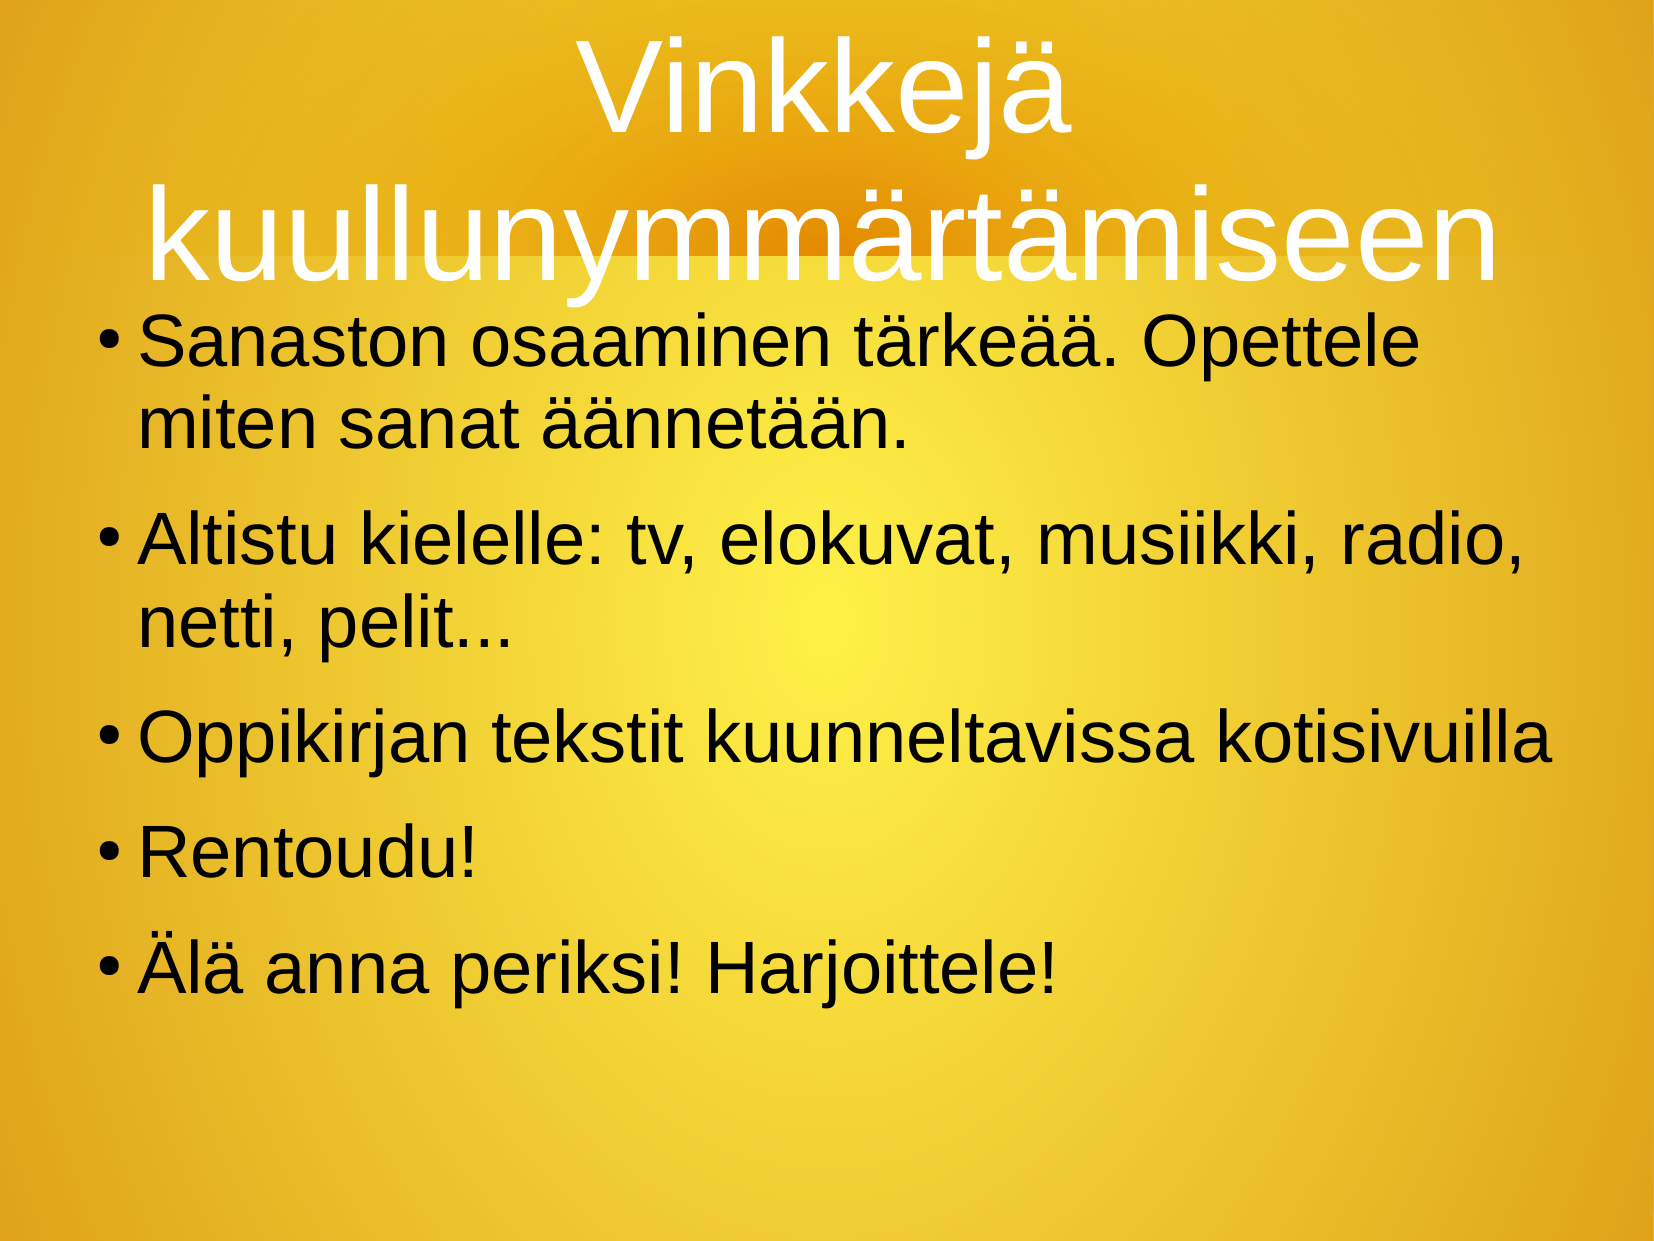

# Vinkkejä kuullunymmärtämiseen
Sanaston osaaminen tärkeää. Opettele miten sanat äännetään.
Altistu kielelle: tv, elokuvat, musiikki, radio, netti, pelit...
Oppikirjan tekstit kuunneltavissa kotisivuilla
Rentoudu!
Älä anna periksi! Harjoittele!